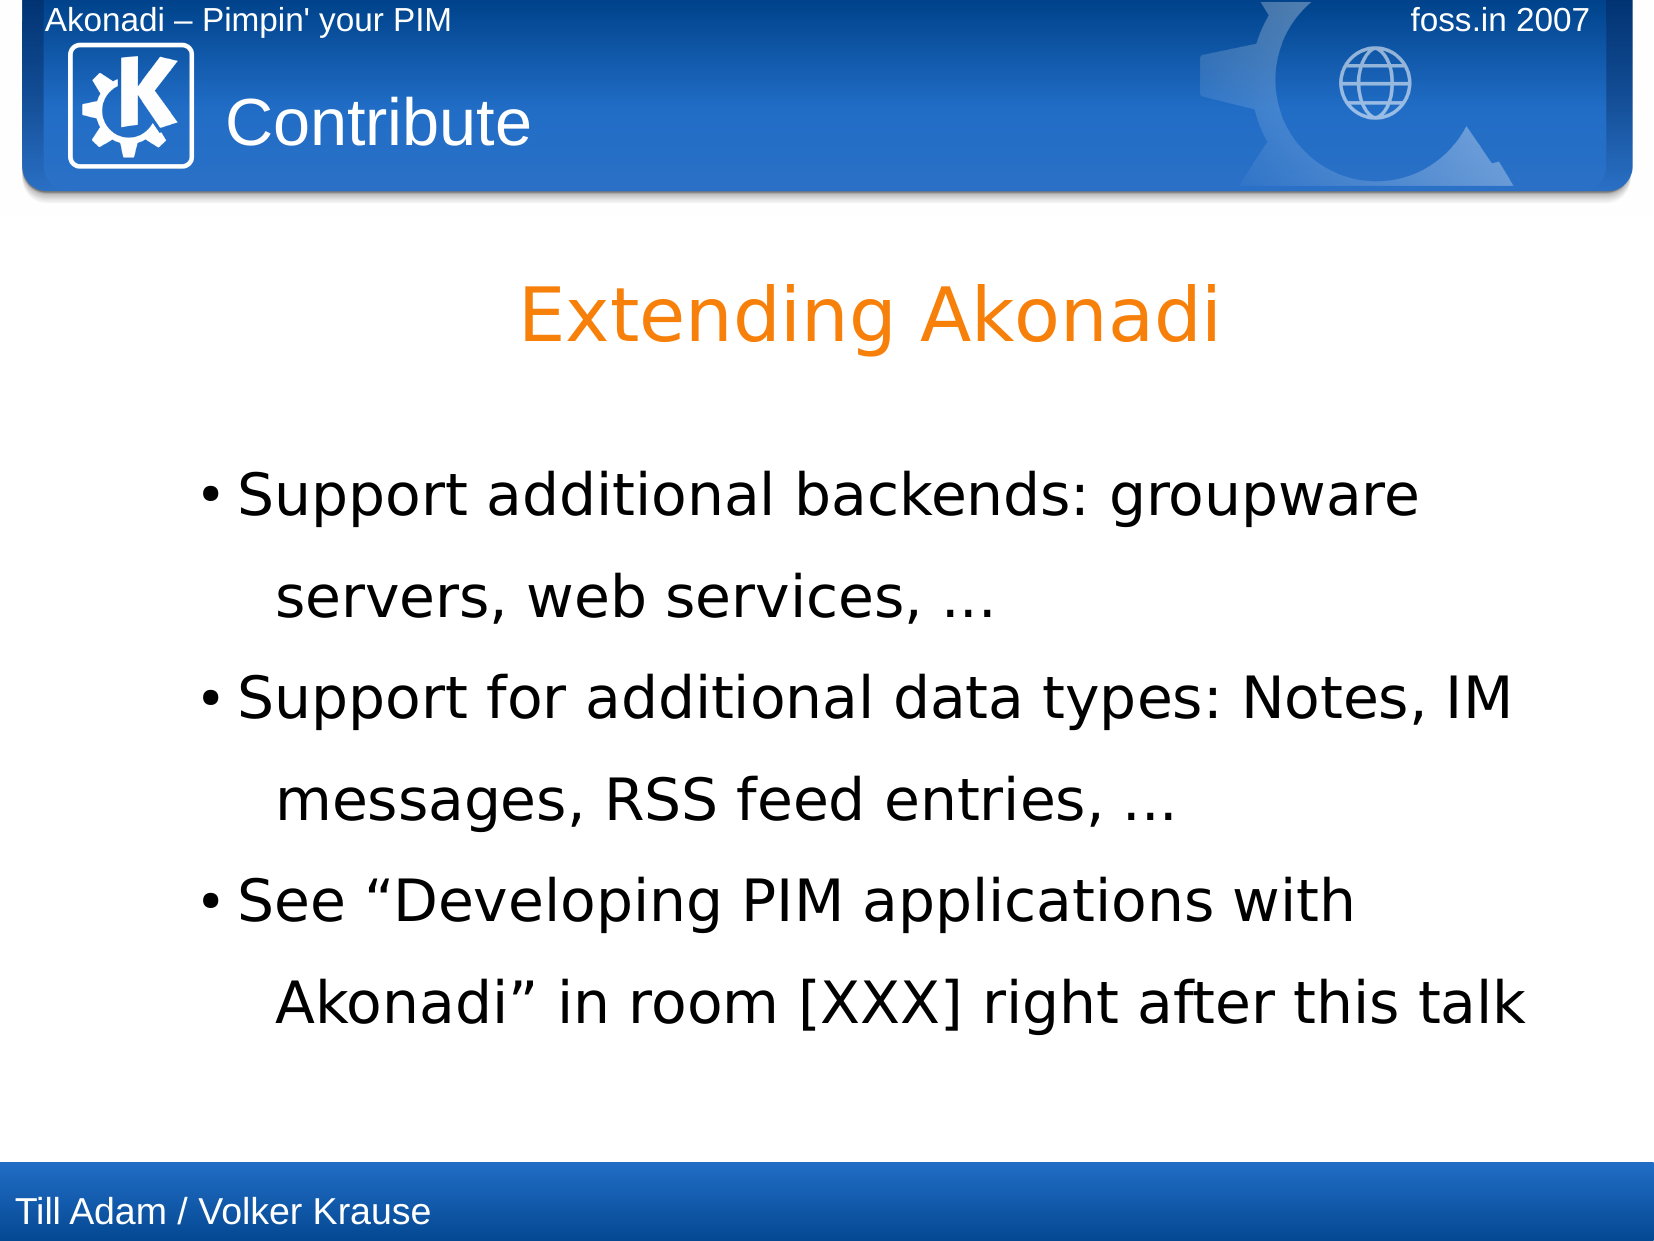

# Contribute
Extending Akonadi
Support additional backends: groupware servers, web services, ...
Support for additional data types: Notes, IM messages, RSS feed entries, ...
See “Developing PIM applications with Akonadi” in room [XXX] right after this talk